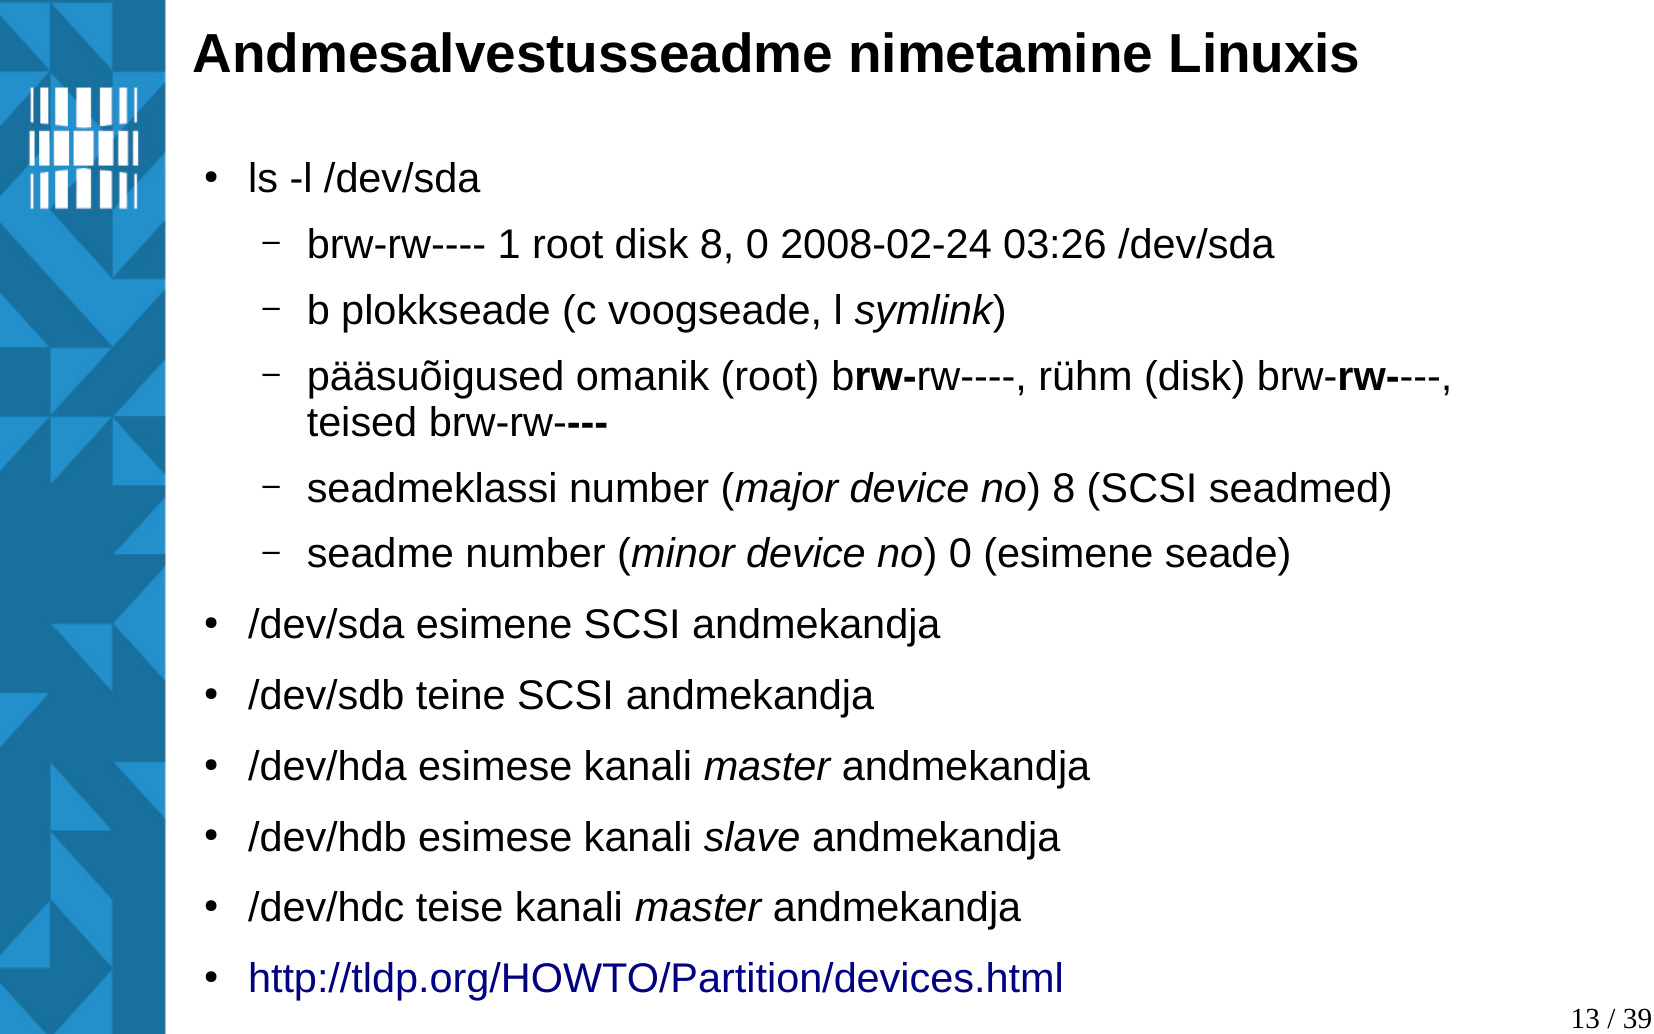

# Andmesalvestusseadme nimetamine Linuxis
ls -l /dev/sda
brw-rw---- 1 root disk 8, 0 2008-02-24 03:26 /dev/sda
b plokkseade (c voogseade, l symlink)
pääsuõigused omanik (root) brw-rw----, rühm (disk) brw-rw----,
teised brw-rw----
seadmeklassi number (major device no) 8 (SCSI seadmed)
seadme number (minor device no) 0 (esimene seade)
/dev/sda esimene SCSI andmekandja
/dev/sdb teine SCSI andmekandja
/dev/hda esimese kanali master andmekandja
/dev/hdb esimese kanali slave andmekandja
/dev/hdc teise kanali master andmekandja
http://tldp.org/HOWTO/Partition/devices.html
13